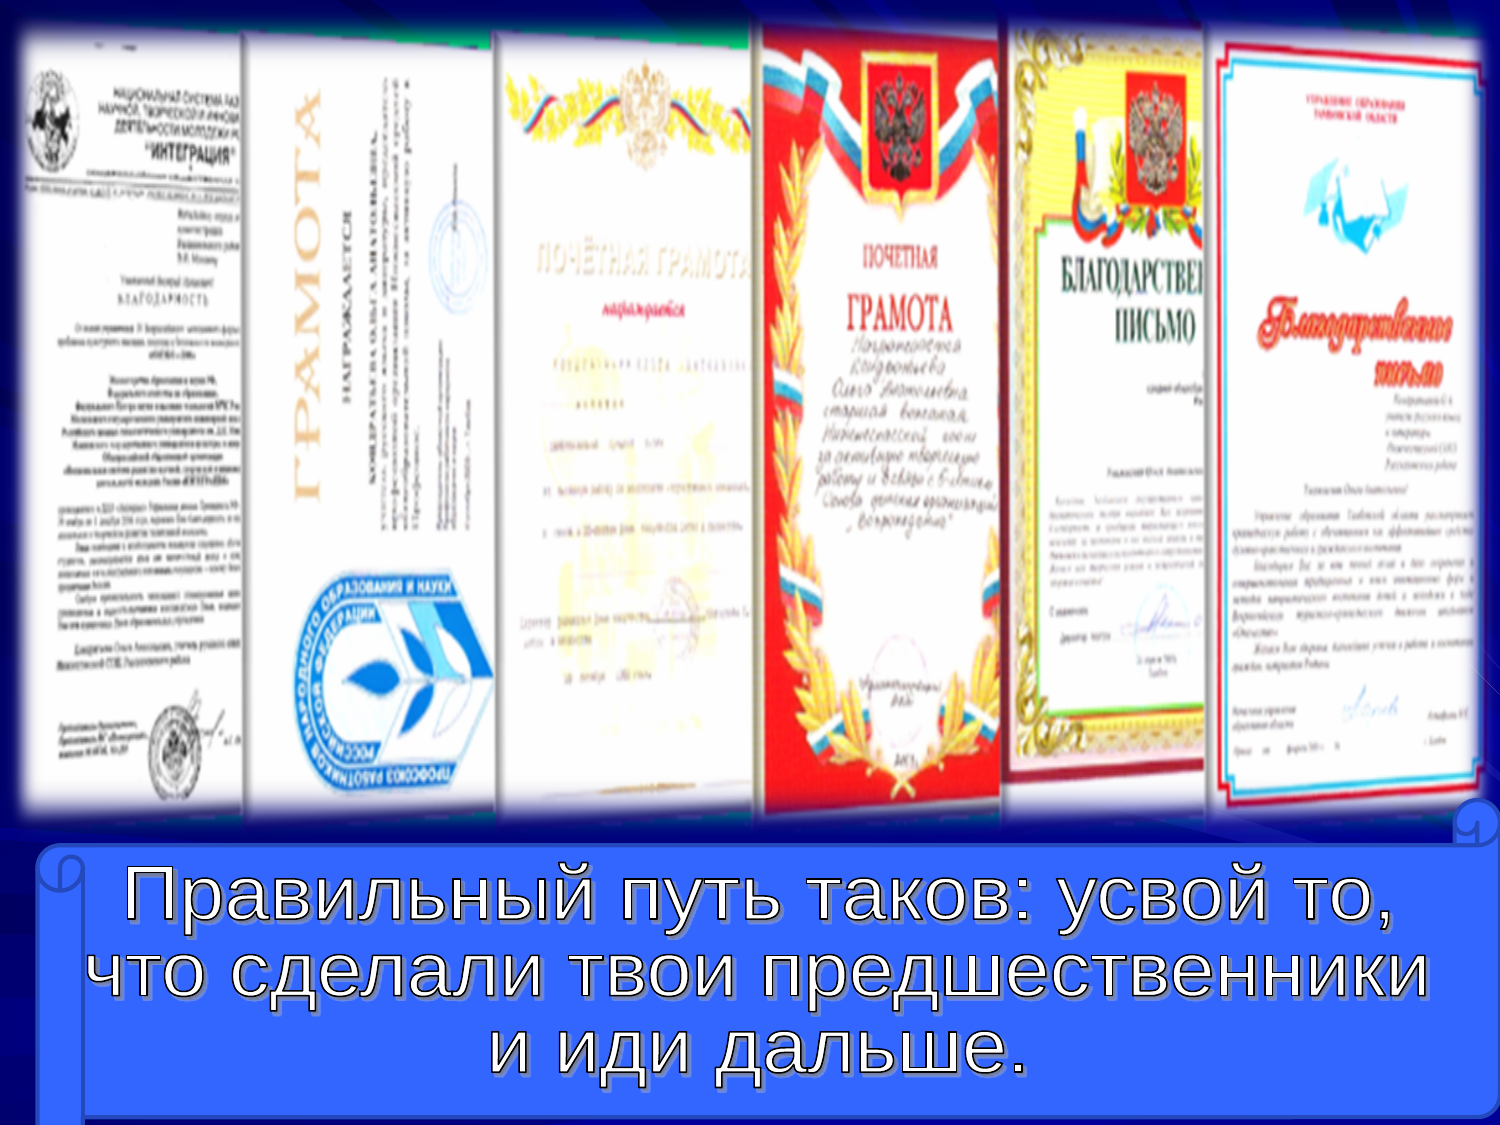

Правильный путь таков: усвой то,
что сделали твои предшественники
и иди дальше.